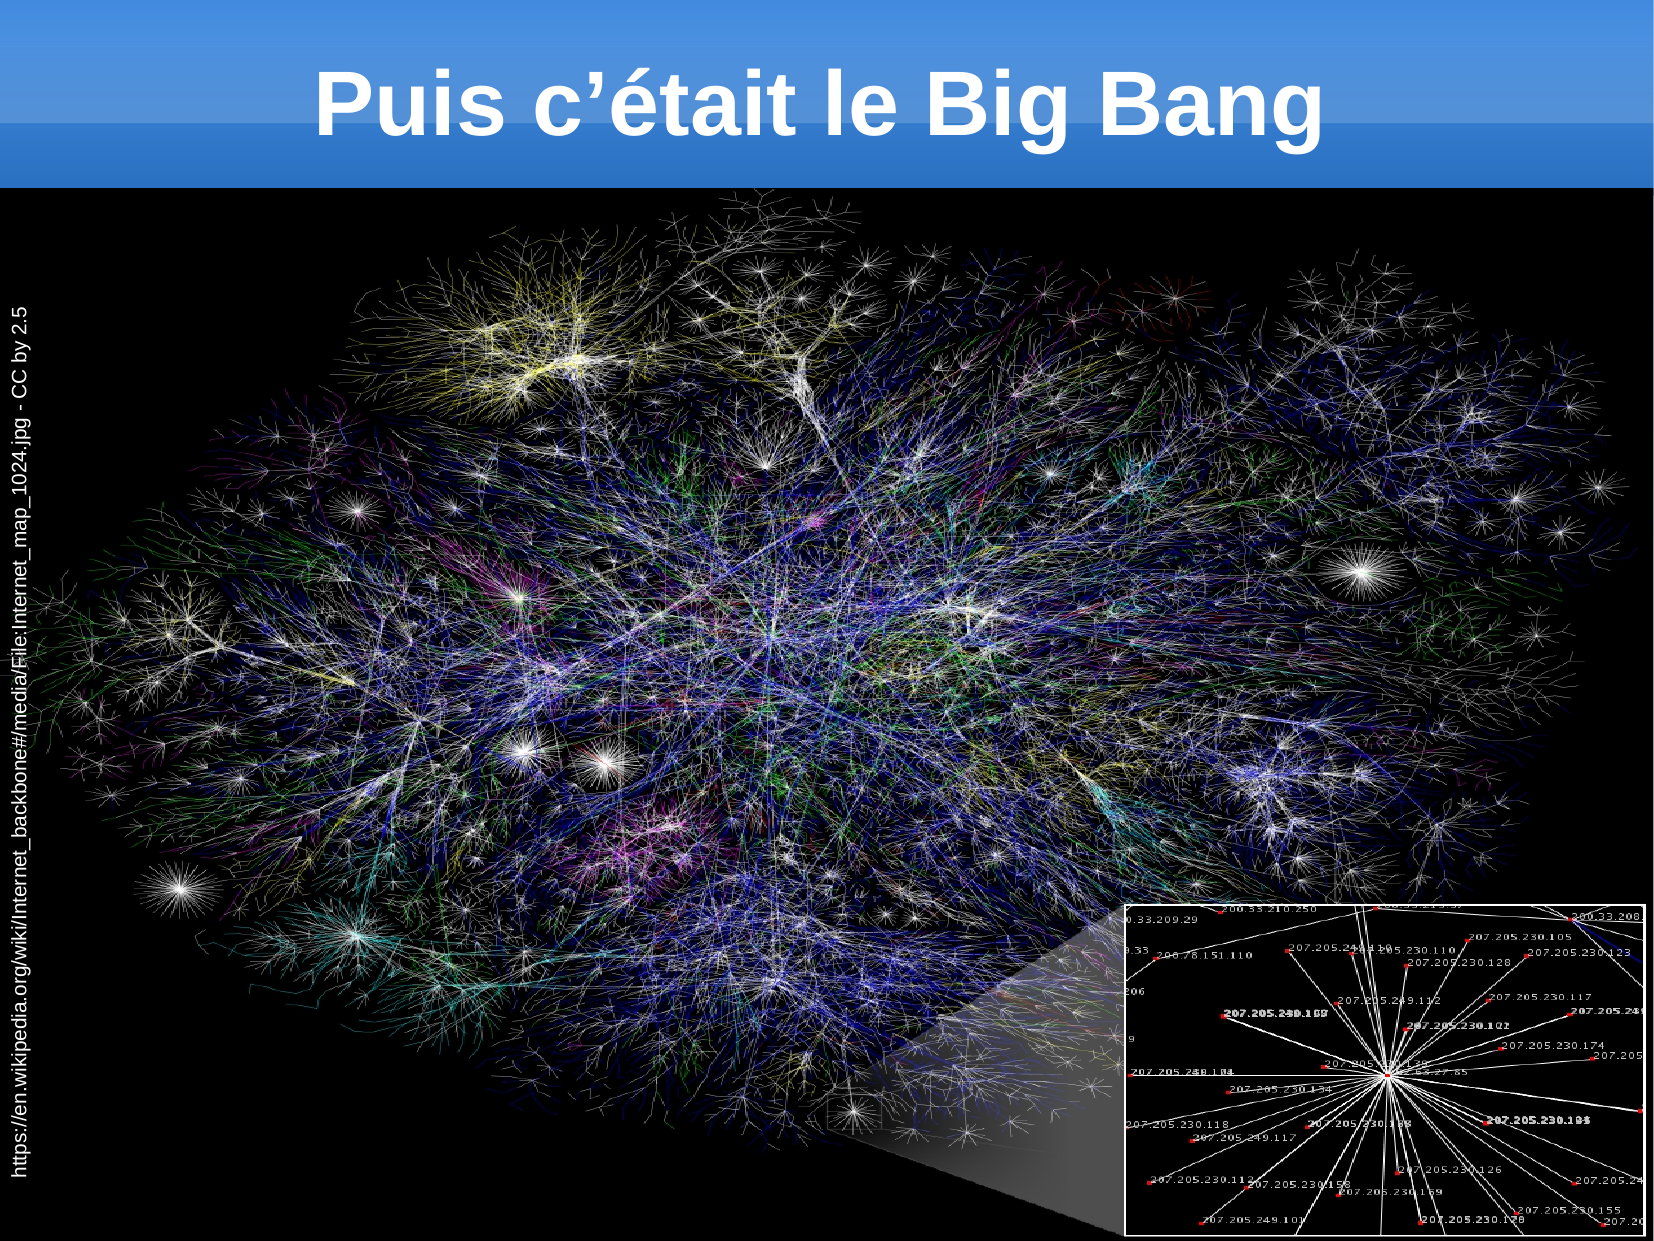

# Puis c’était le Big Bang
https://en.wikipedia.org/wiki/Internet_backbone#/media/File:Internet_map_1024.jpg - CC by 2.5